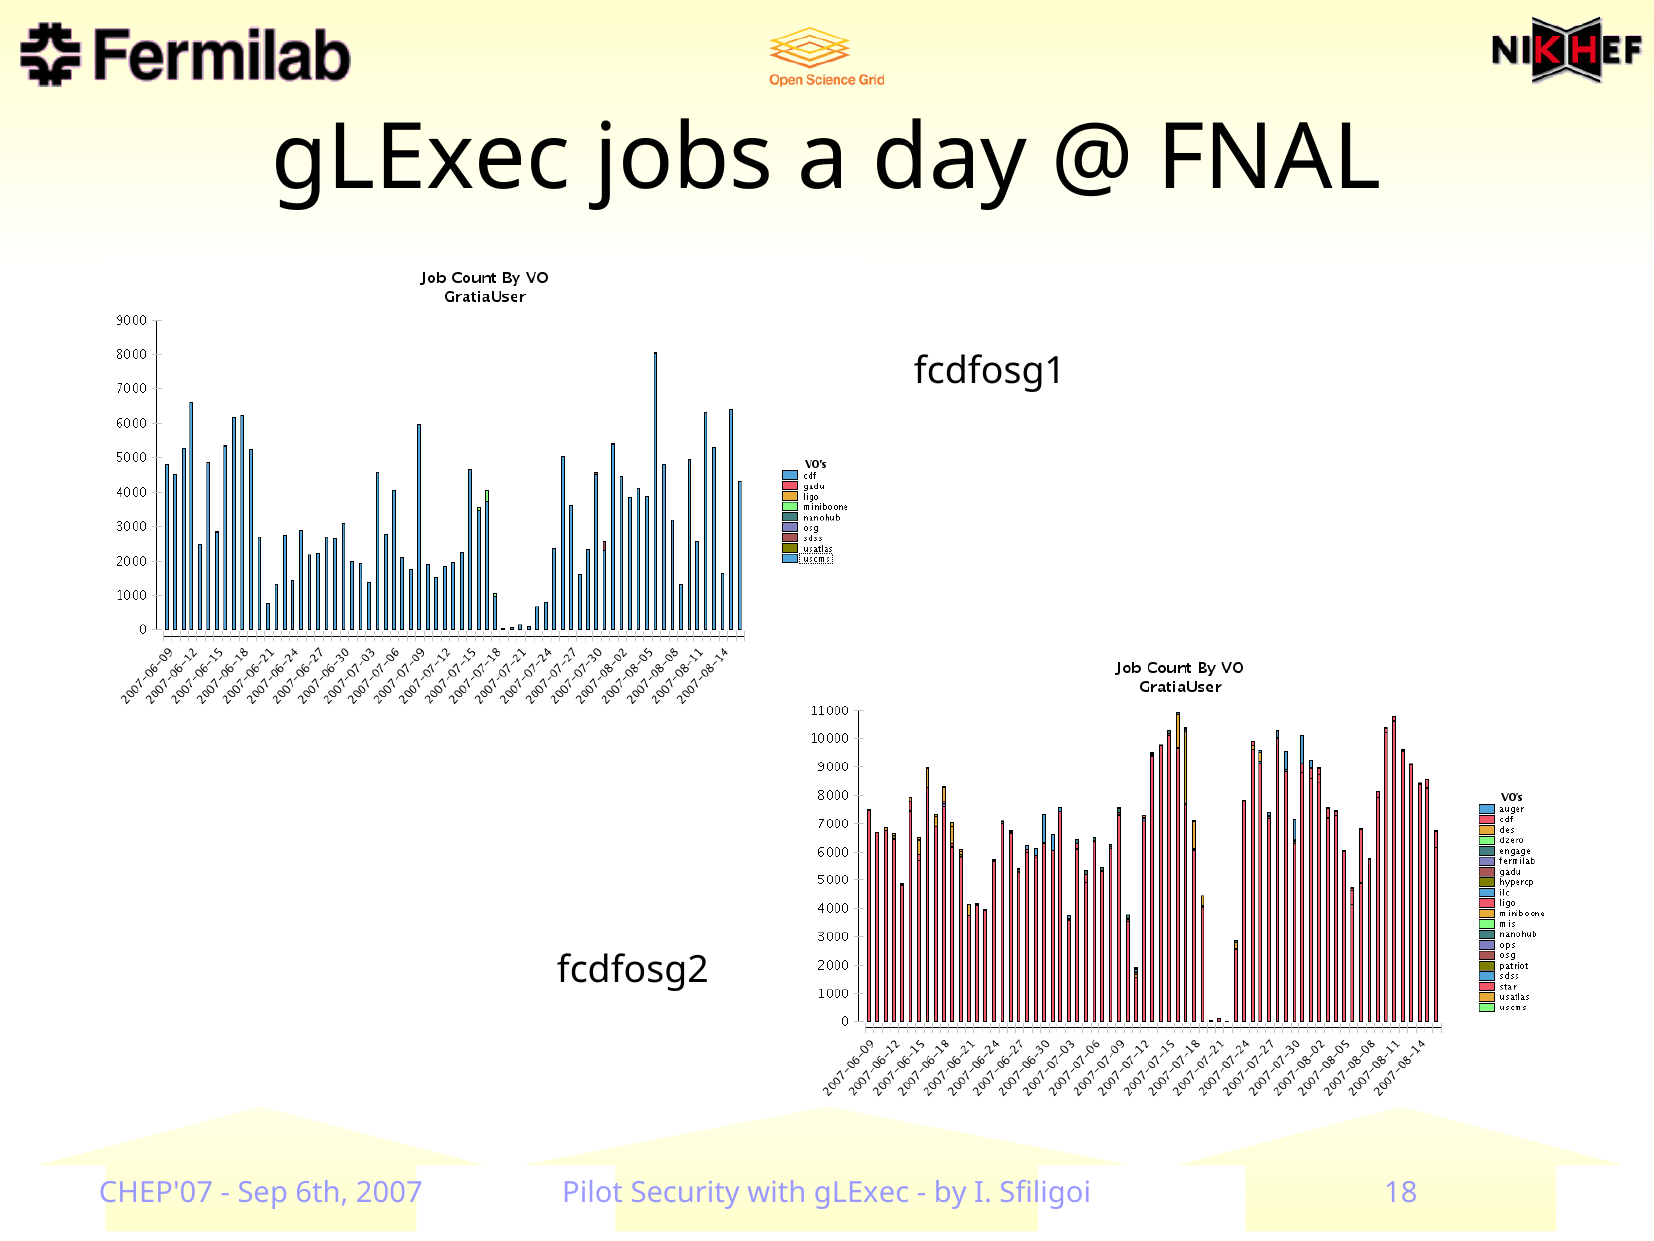

# gLExec jobs a day @ FNAL
fcdfosg1
fcdfosg2
CHEP'07 - Sep 6th, 2007
Pilot Security with gLExec - by I. Sfiligoi
18